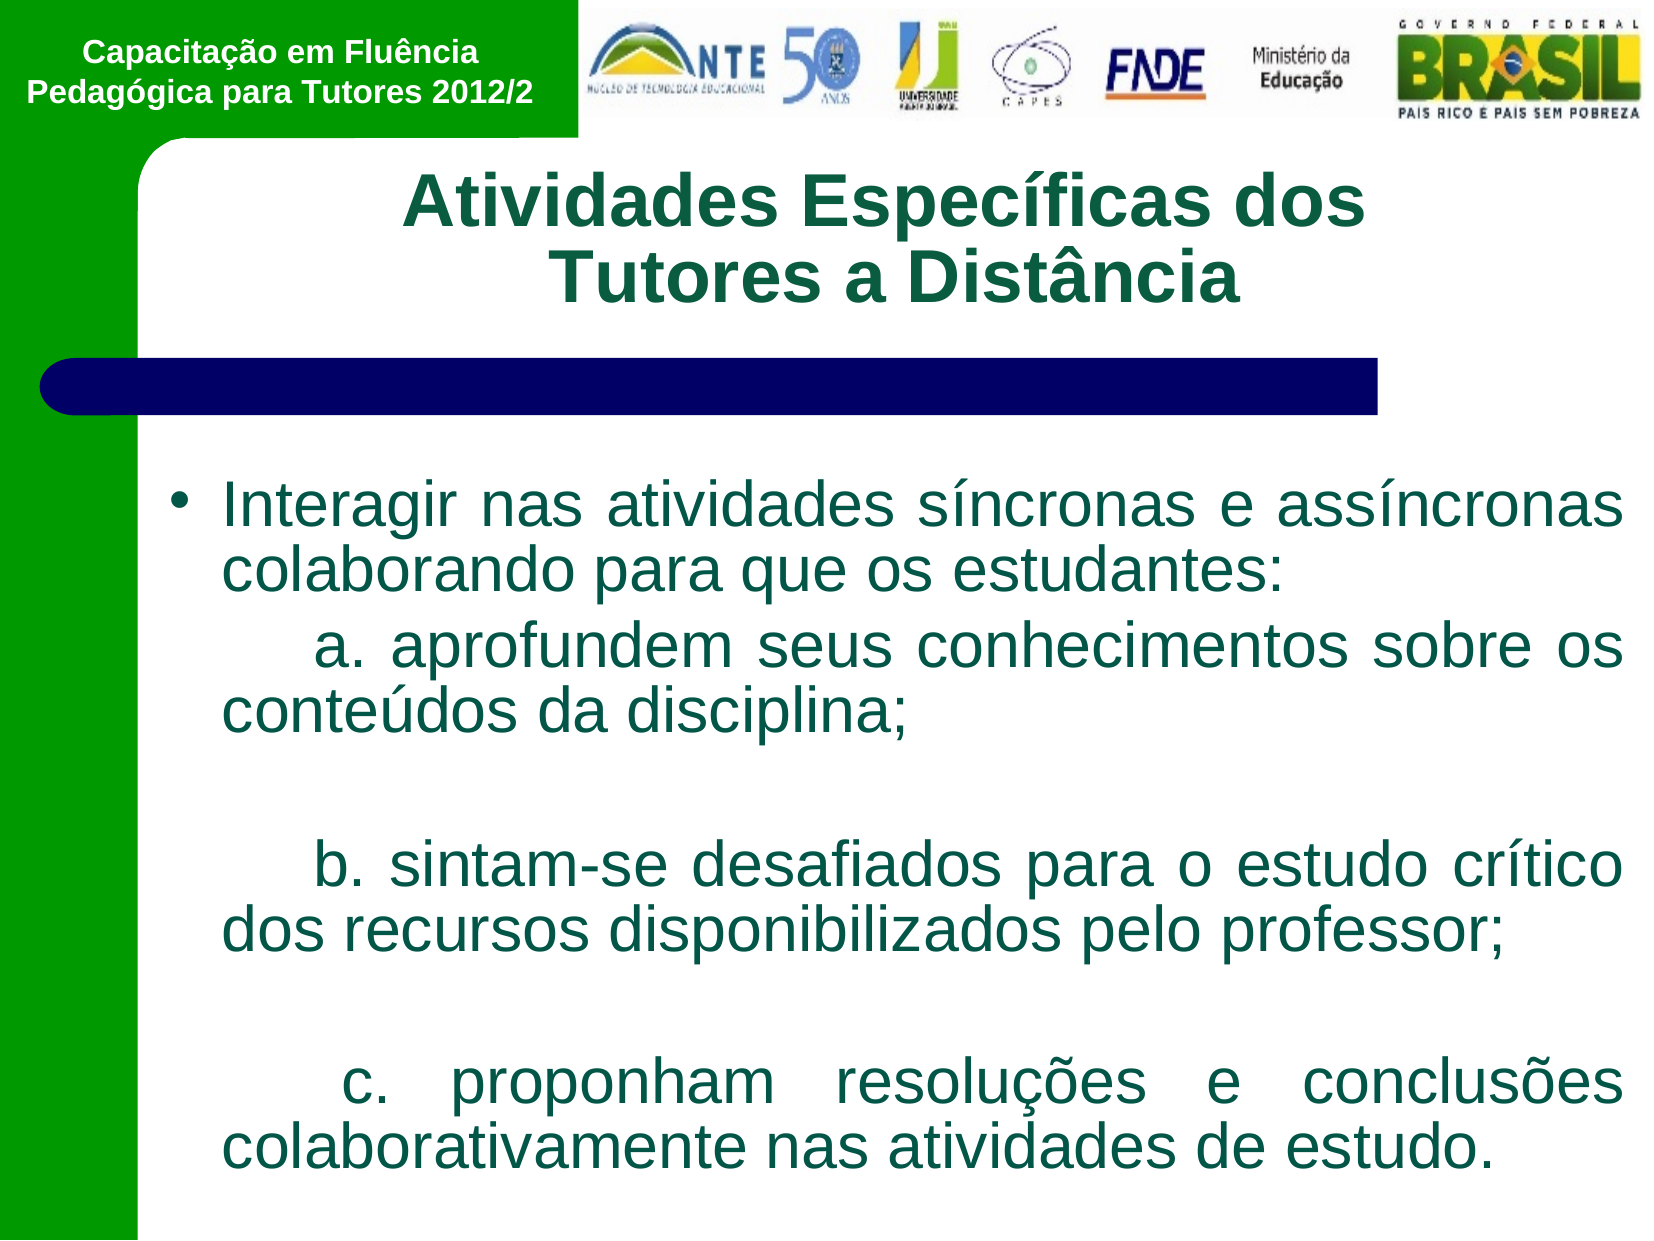

# Atividades Específicas dos Tutores a Distância
Interagir nas atividades síncronas e assíncronas colaborando para que os estudantes:
 a. aprofundem seus conhecimentos sobre os conteúdos da disciplina;
 b. sintam-se desafiados para o estudo crítico dos recursos disponibilizados pelo professor;
 c. proponham resoluções e conclusões colaborativamente nas atividades de estudo.